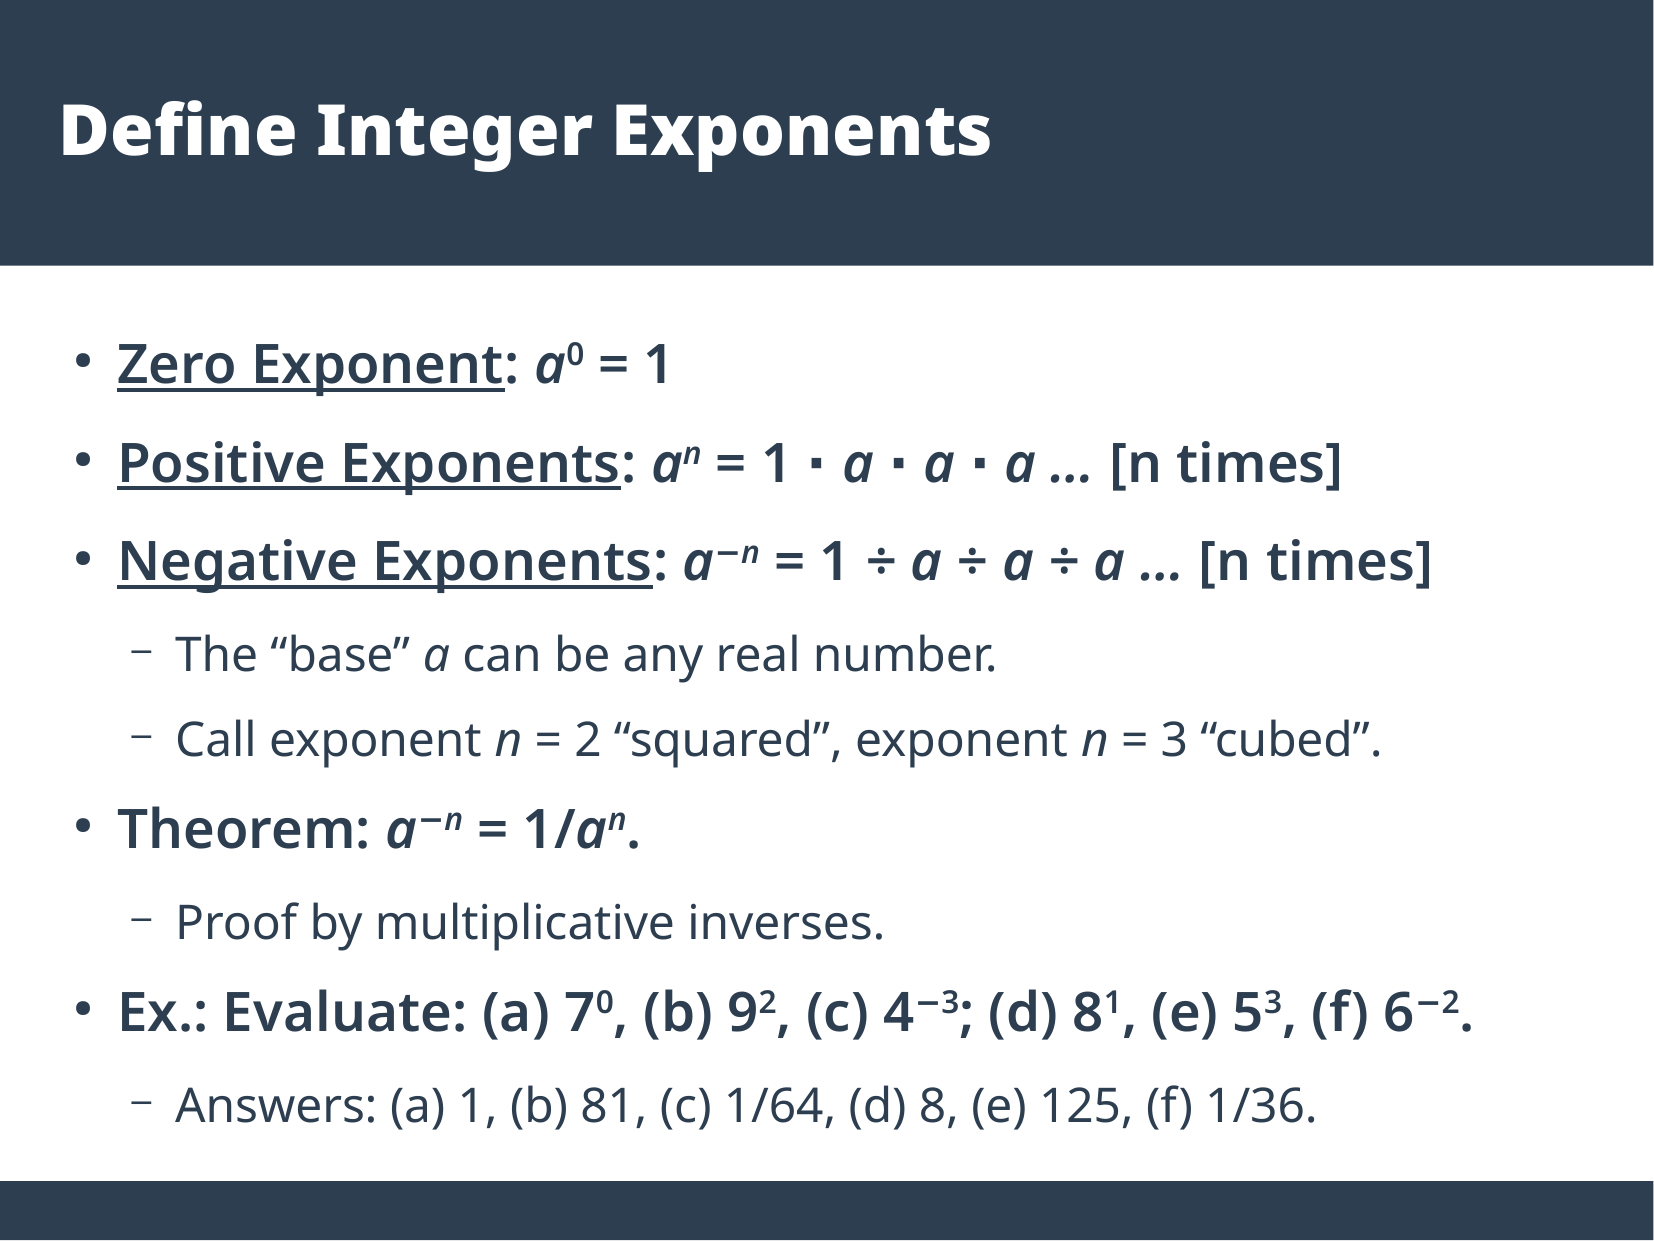

# Define Integer Exponents
Zero Exponent: a0 = 1
Positive Exponents: an = 1 ∙ a ∙ a ∙ a … [n times]
Negative Exponents: a−n = 1 ÷ a ÷ a ÷ a … [n times]
The “base” a can be any real number.
Call exponent n = 2 “squared”, exponent n = 3 “cubed”.
Theorem: a−n = 1/an.
Proof by multiplicative inverses.
Ex.: Evaluate: (a) 70, (b) 92, (c) 4−3; (d) 81, (e) 53, (f) 6−2.
Answers: (a) 1, (b) 81, (c) 1/64, (d) 8, (e) 125, (f) 1/36.